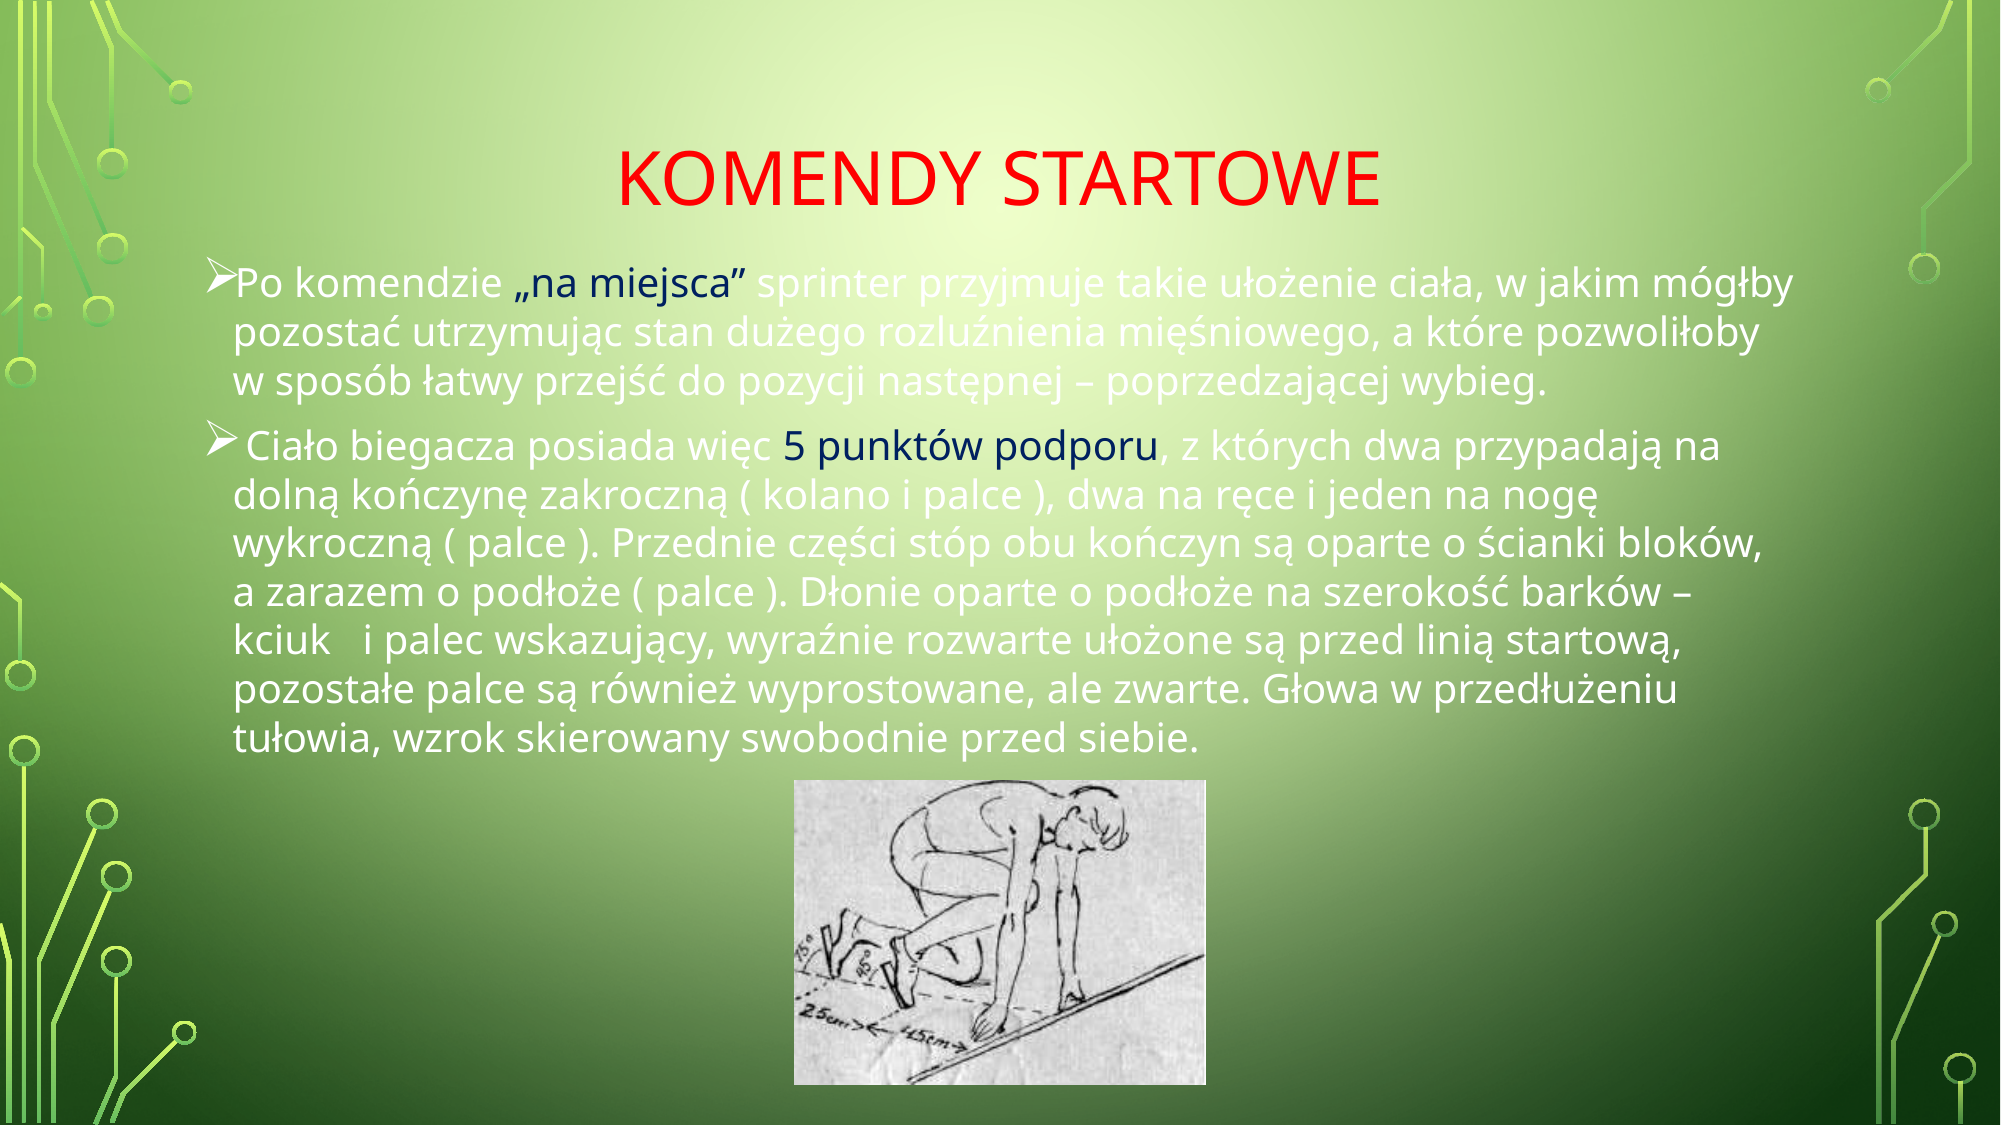

# KOMENDY STARTOWE
Po komendzie „na miejsca” sprinter przyjmuje takie ułożenie ciała, w jakim mógłby pozostać utrzymując stan dużego rozluźnienia mięśniowego, a które pozwoliłoby w sposób łatwy przejść do pozycji następnej – poprzedzającej wybieg.
 Ciało biegacza posiada więc 5 punktów podporu, z których dwa przypadają na dolną kończynę zakroczną ( kolano i palce ), dwa na ręce i jeden na nogę wykroczną ( palce ). Przednie części stóp obu kończyn są oparte o ścianki bloków, a zarazem o podłoże ( palce ). Dłonie oparte o podłoże na szerokość barków – kciuk i palec wskazujący, wyraźnie rozwarte ułożone są przed linią startową, pozostałe palce są również wyprostowane, ale zwarte. Głowa w przedłużeniu tułowia, wzrok skierowany swobodnie przed siebie.